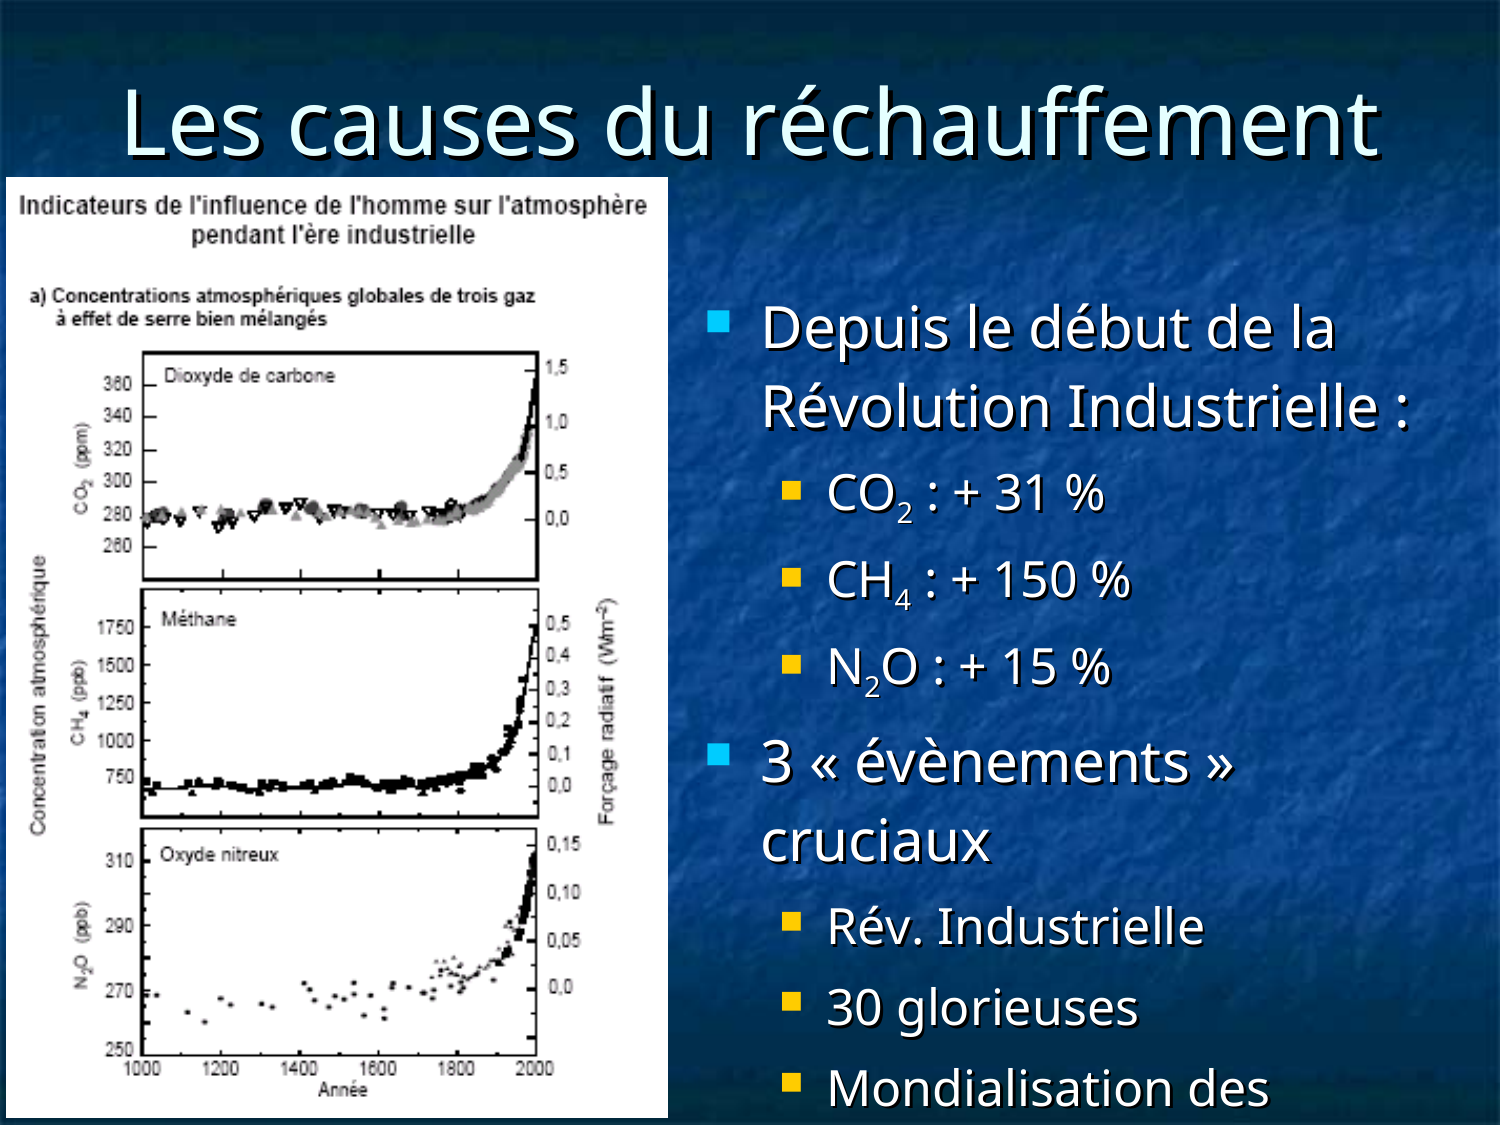

# Les causes du réchauffement
Depuis le début de la Révolution Industrielle :
CO2 : + 31 %
CH4 : + 150 %
N2O : + 15 %
3 « évènements » cruciaux
Rév. Industrielle
30 glorieuses
Mondialisation des échanges